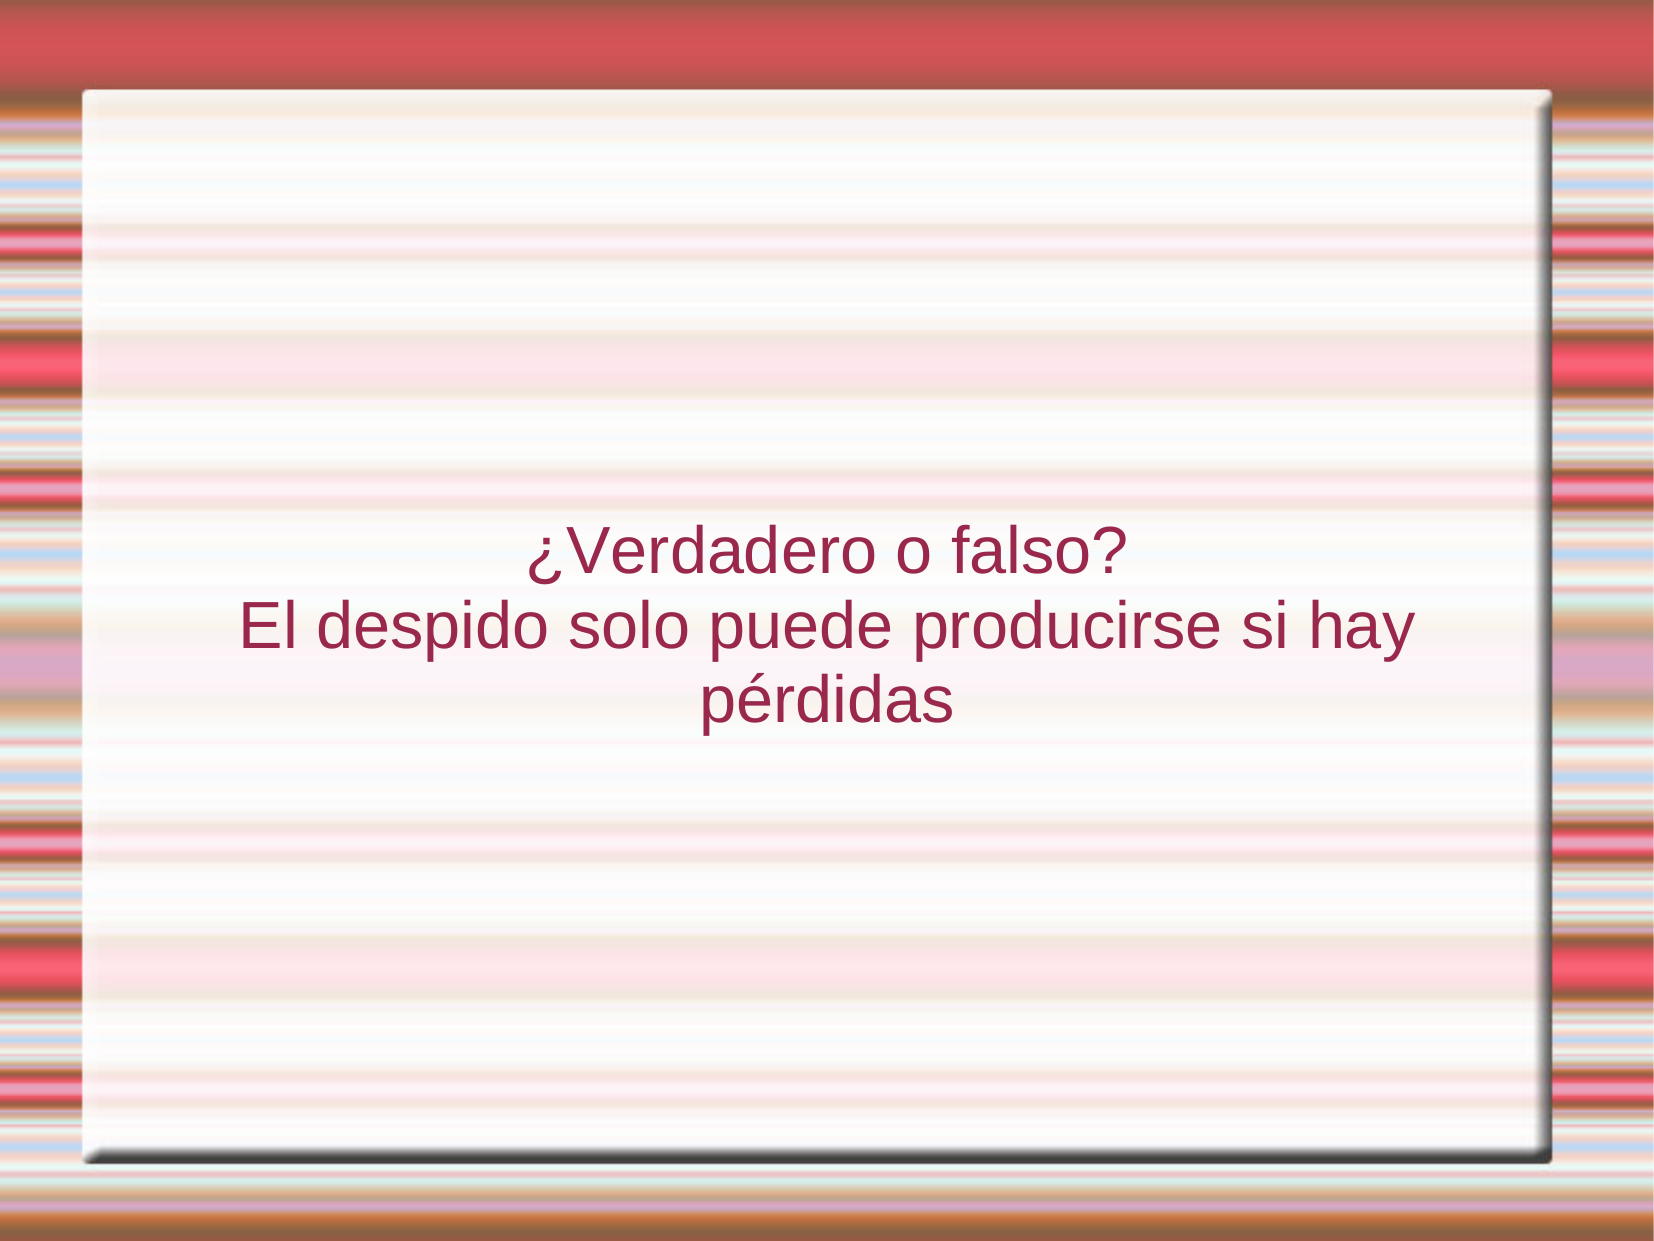

¿Verdadero o falso?
El despido solo puede producirse si hay pérdidas